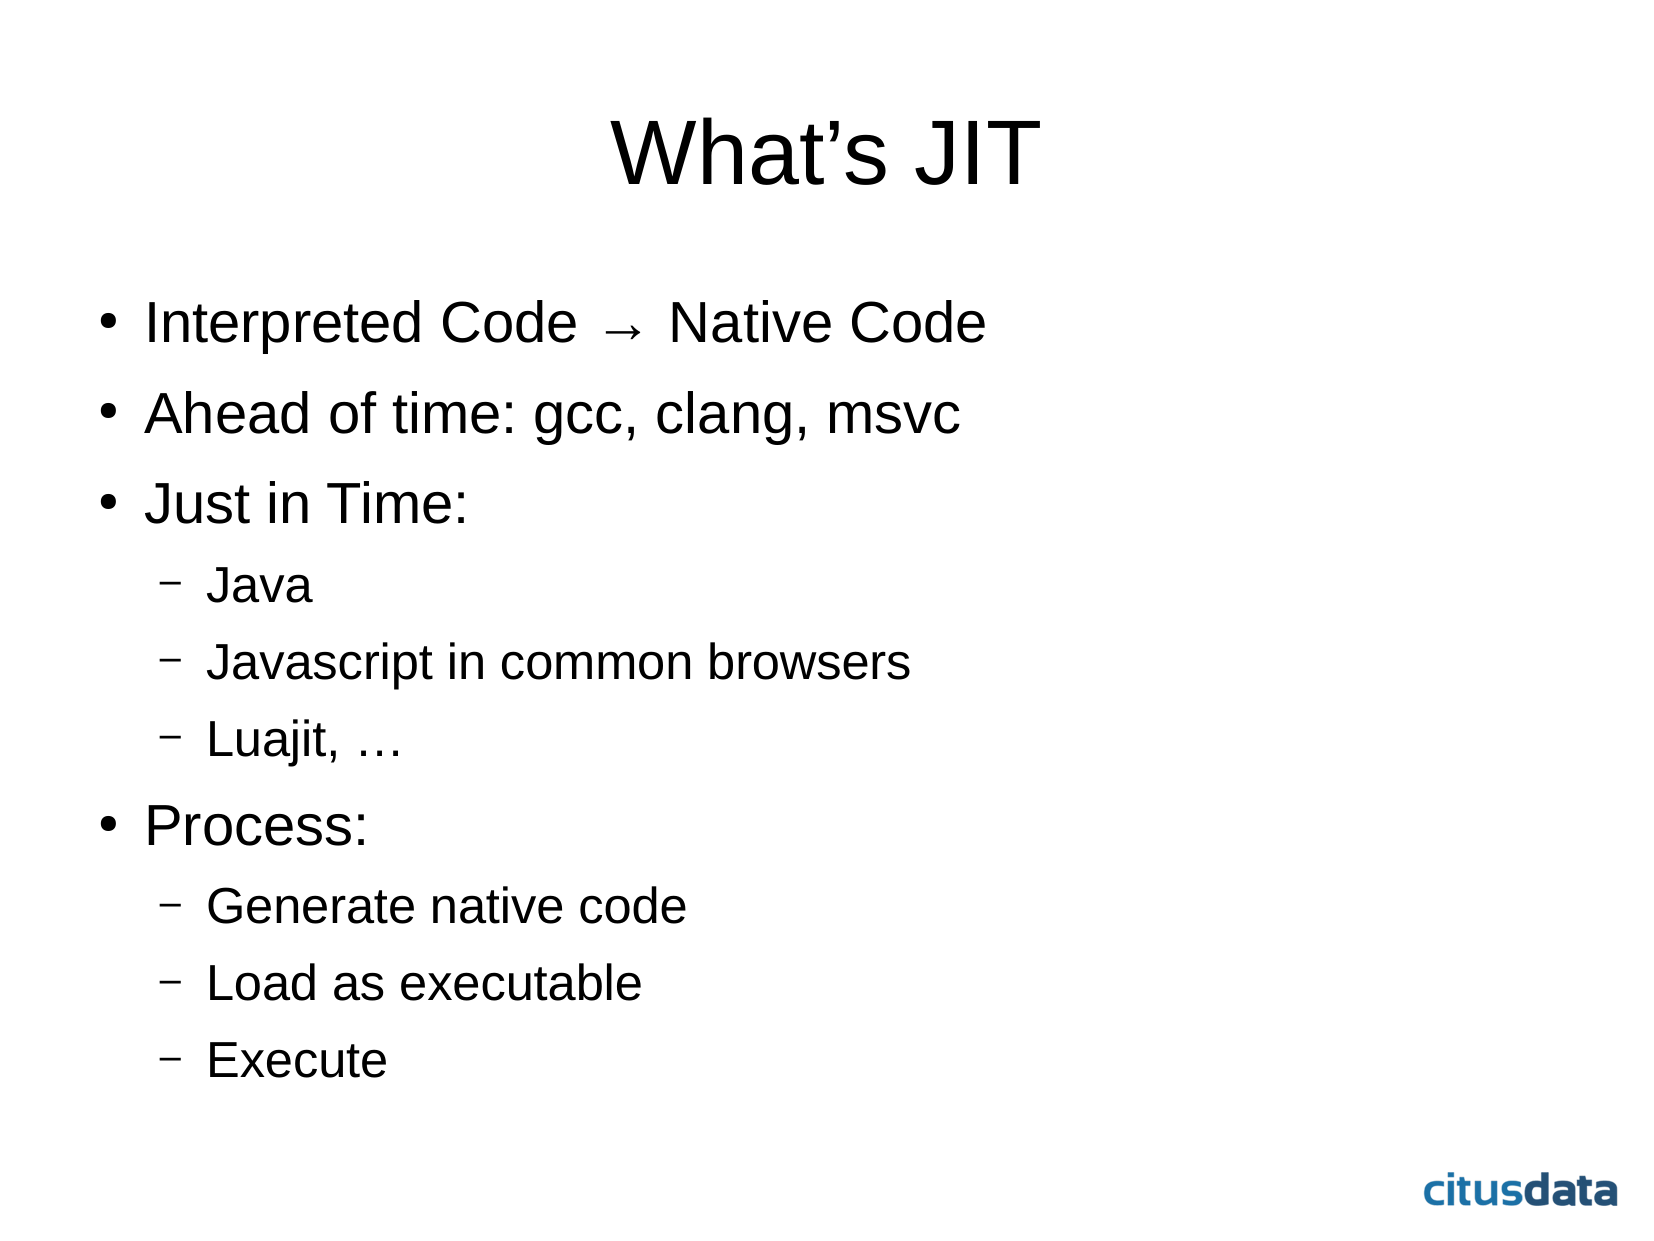

# What’s JIT
Interpreted Code → Native Code
Ahead of time: gcc, clang, msvc
Just in Time:
Java
Javascript in common browsers
Luajit, …
Process:
Generate native code
Load as executable
Execute